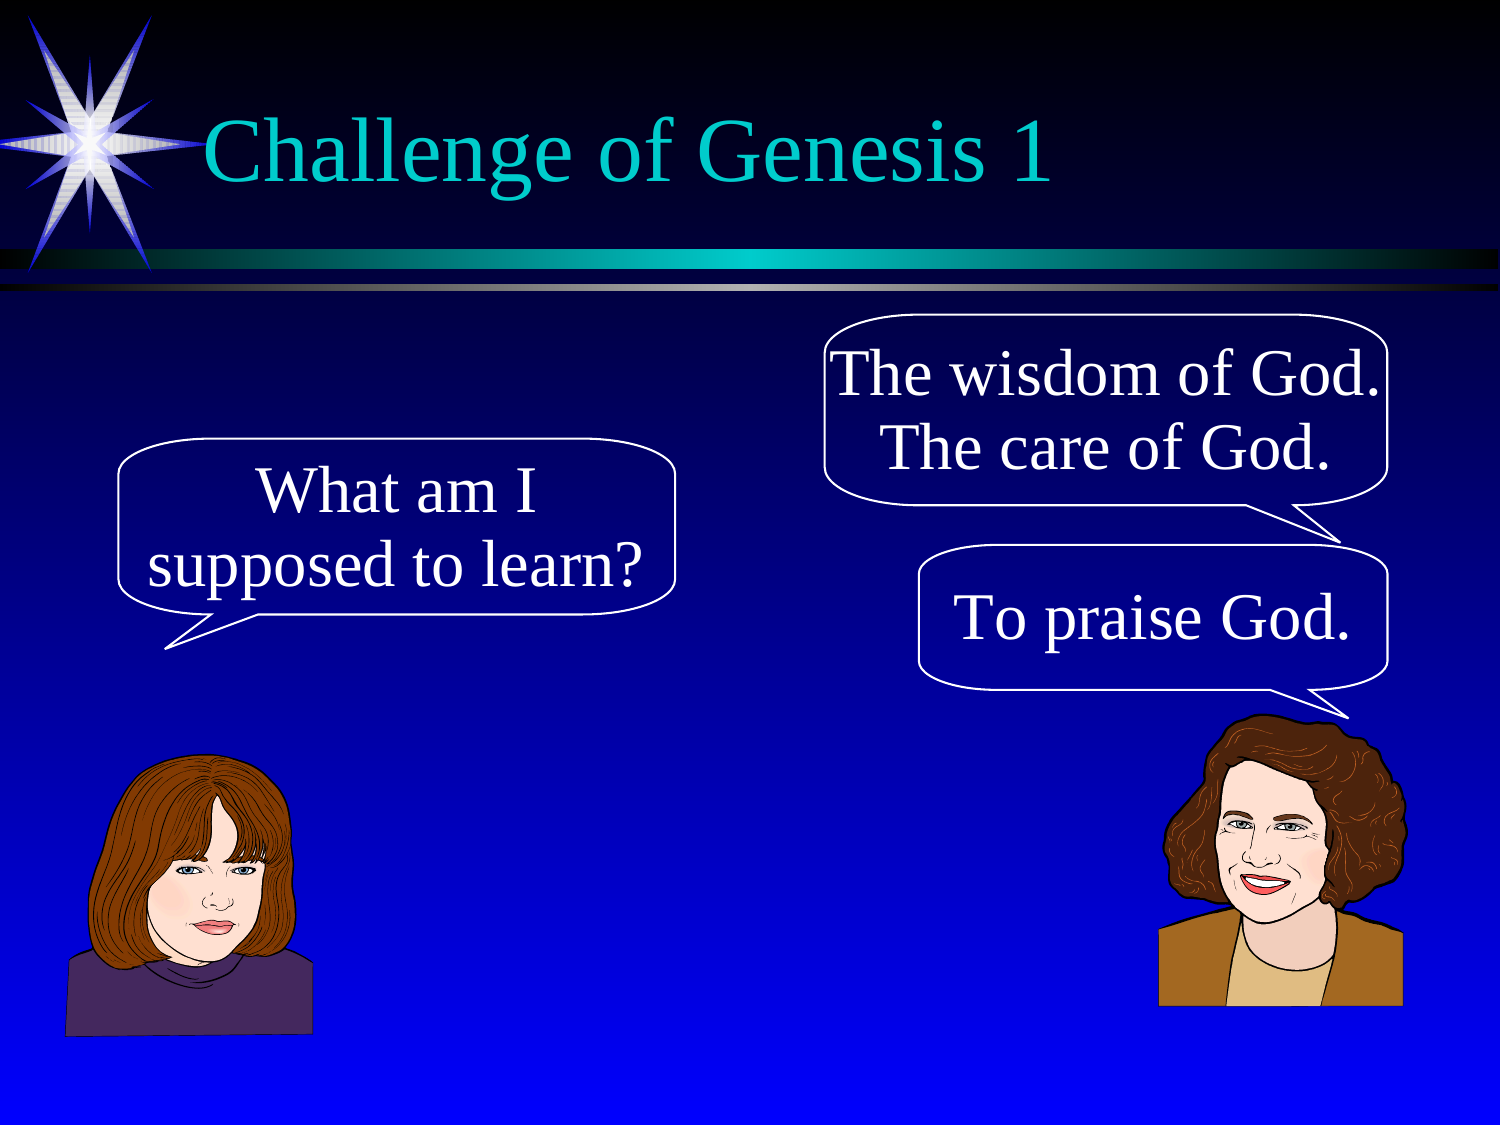

# Challenge of Genesis 1
The wisdom of God.
The care of God.
What am I
supposed to learn?
To praise God.